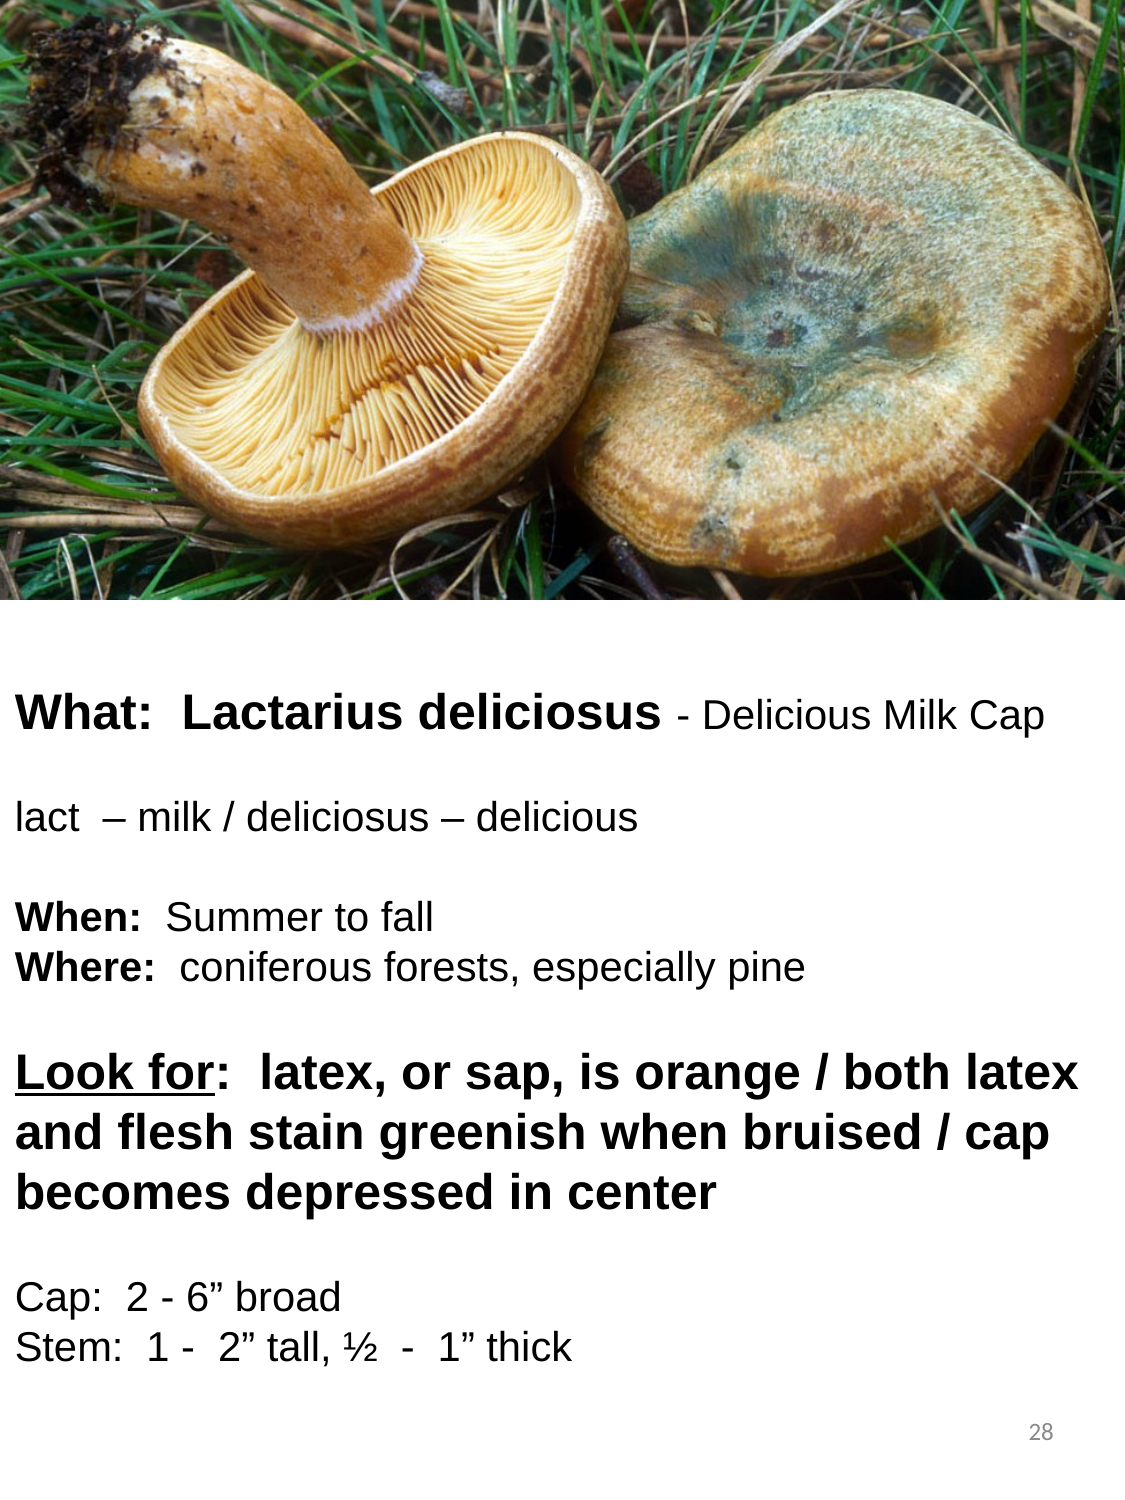

Photo by Mike Wood
What: Lactarius deliciosus - Delicious Milk Cap
lact – milk / deliciosus – delicious
When: Summer to fall
Where: coniferous forests, especially pine
Look for: latex, or sap, is orange / both latex and flesh stain greenish when bruised / cap becomes depressed in center
Cap: 2 - 6” broad
Stem: 1 - 2” tall, ½ - 1” thick